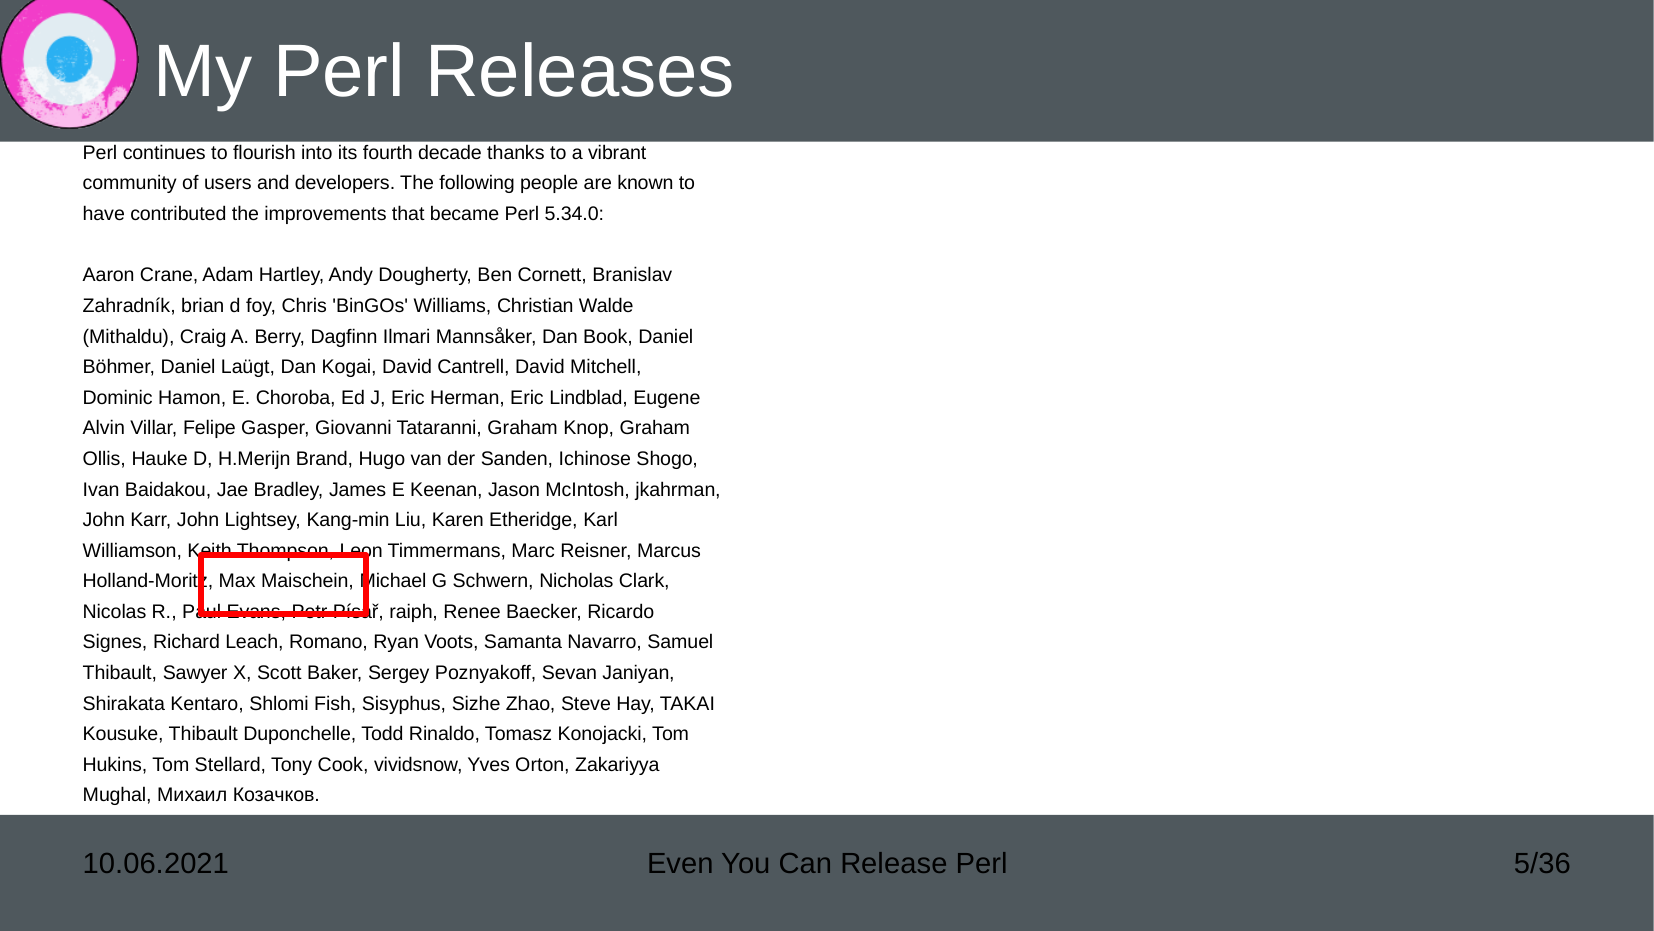

# My Perl Releases
Perl continues to flourish into its fourth decade thanks to a vibrant
community of users and developers. The following people are known to
have contributed the improvements that became Perl 5.34.0:
Aaron Crane, Adam Hartley, Andy Dougherty, Ben Cornett, Branislav
Zahradník, brian d foy, Chris 'BinGOs' Williams, Christian Walde
(Mithaldu), Craig A. Berry, Dagfinn Ilmari Mannsåker, Dan Book, Daniel
Böhmer, Daniel Laügt, Dan Kogai, David Cantrell, David Mitchell,
Dominic Hamon, E. Choroba, Ed J, Eric Herman, Eric Lindblad, Eugene
Alvin Villar, Felipe Gasper, Giovanni Tataranni, Graham Knop, Graham
Ollis, Hauke D, H.Merijn Brand, Hugo van der Sanden, Ichinose Shogo,
Ivan Baidakou, Jae Bradley, James E Keenan, Jason McIntosh, jkahrman,
John Karr, John Lightsey, Kang-min Liu, Karen Etheridge, Karl
Williamson, Keith Thompson, Leon Timmermans, Marc Reisner, Marcus
Holland-Moritz, Max Maischein, Michael G Schwern, Nicholas Clark,
Nicolas R., Paul Evans, Petr Písař, raiph, Renee Baecker, Ricardo
Signes, Richard Leach, Romano, Ryan Voots, Samanta Navarro, Samuel
Thibault, Sawyer X, Scott Baker, Sergey Poznyakoff, Sevan Janiyan,
Shirakata Kentaro, Shlomi Fish, Sisyphus, Sizhe Zhao, Steve Hay, TAKAI
Kousuke, Thibault Duponchelle, Todd Rinaldo, Tomasz Konojacki, Tom
Hukins, Tom Stellard, Tony Cook, vividsnow, Yves Orton, Zakariyya
Mughal, Михаил Козачков.
08. März 2019
5